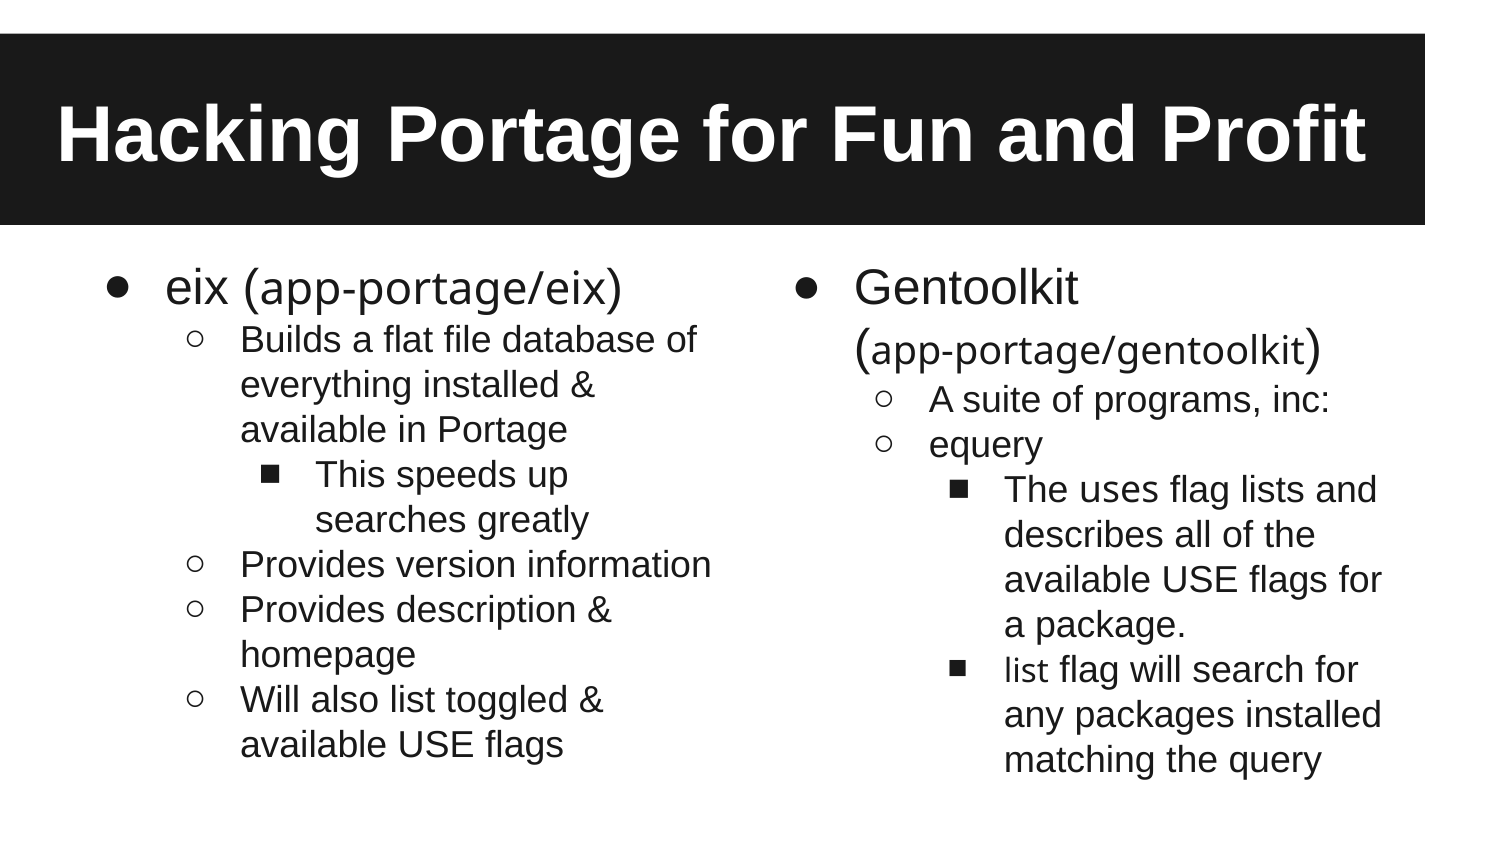

# Hacking Portage for Fun and Profit
eix (app-portage/eix)
Builds a flat file database of everything installed & available in Portage
This speeds up searches greatly
Provides version information
Provides description & homepage
Will also list toggled & available USE flags
Gentoolkit (app-portage/gentoolkit)
A suite of programs, inc:
equery
The uses flag lists and describes all of the available USE flags for a package.
list flag will search for any packages installed matching the query